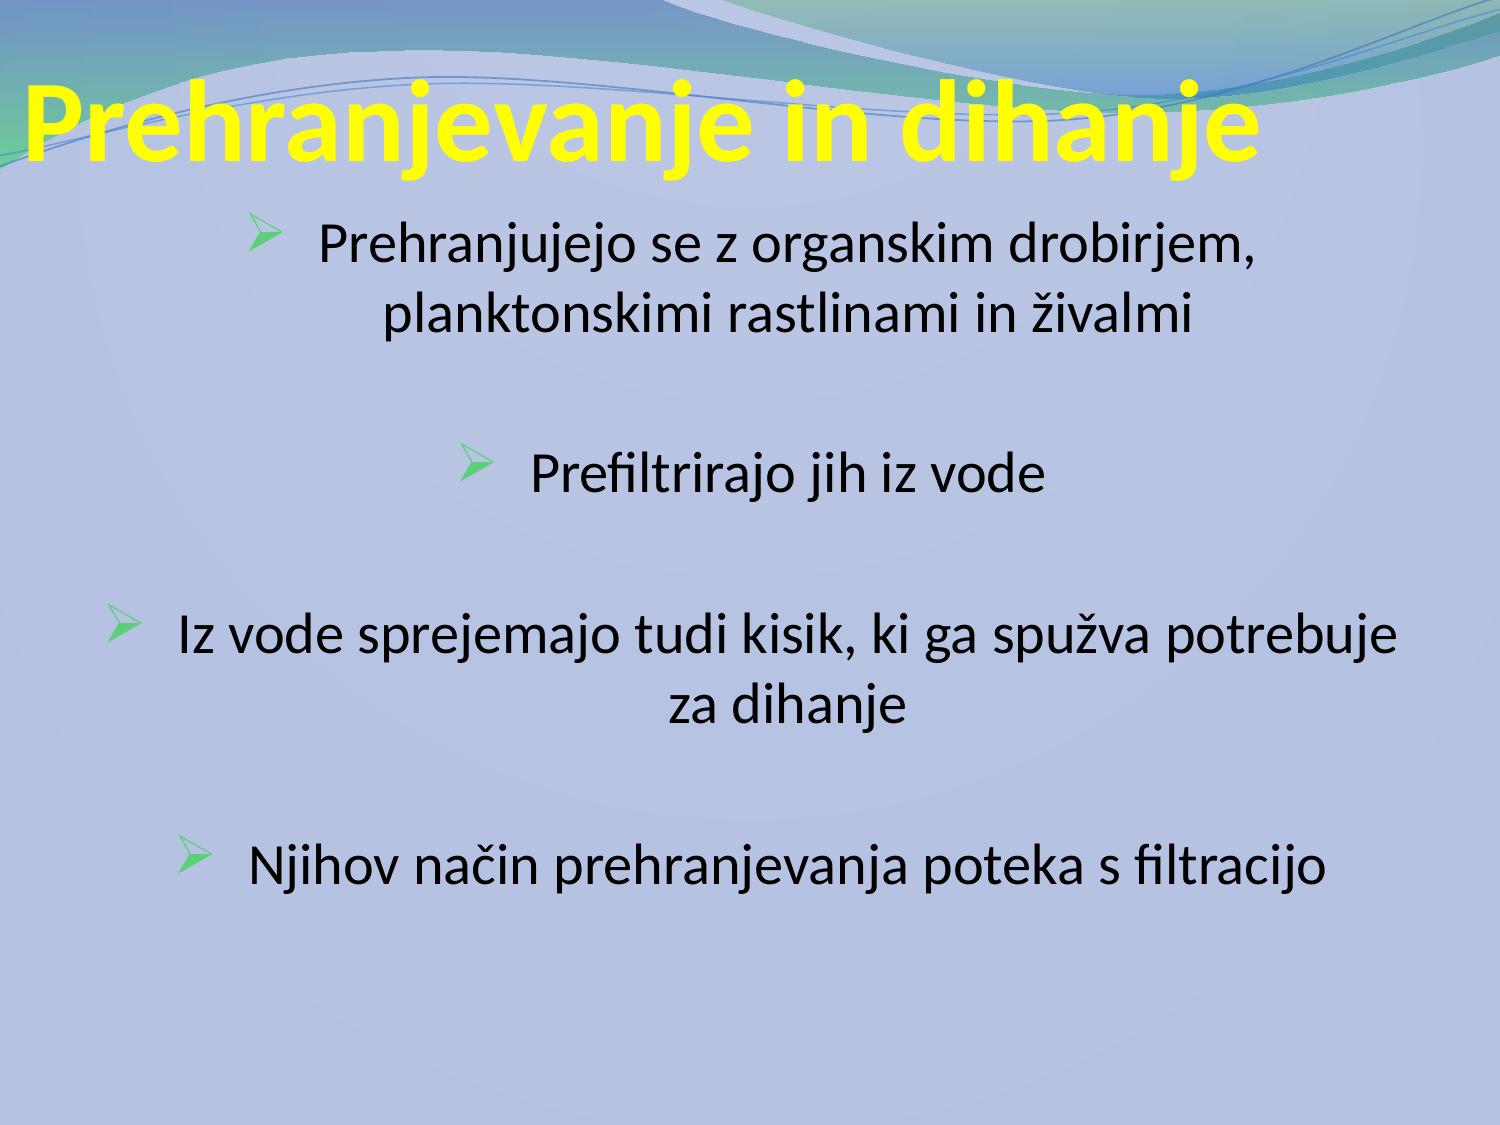

# Prehranjevanje in dihanje
Prehranjujejo se z organskim drobirjem, planktonskimi rastlinami in živalmi
Prefiltrirajo jih iz vode
Iz vode sprejemajo tudi kisik, ki ga spužva potrebuje za dihanje
Njihov način prehranjevanja poteka s filtracijo